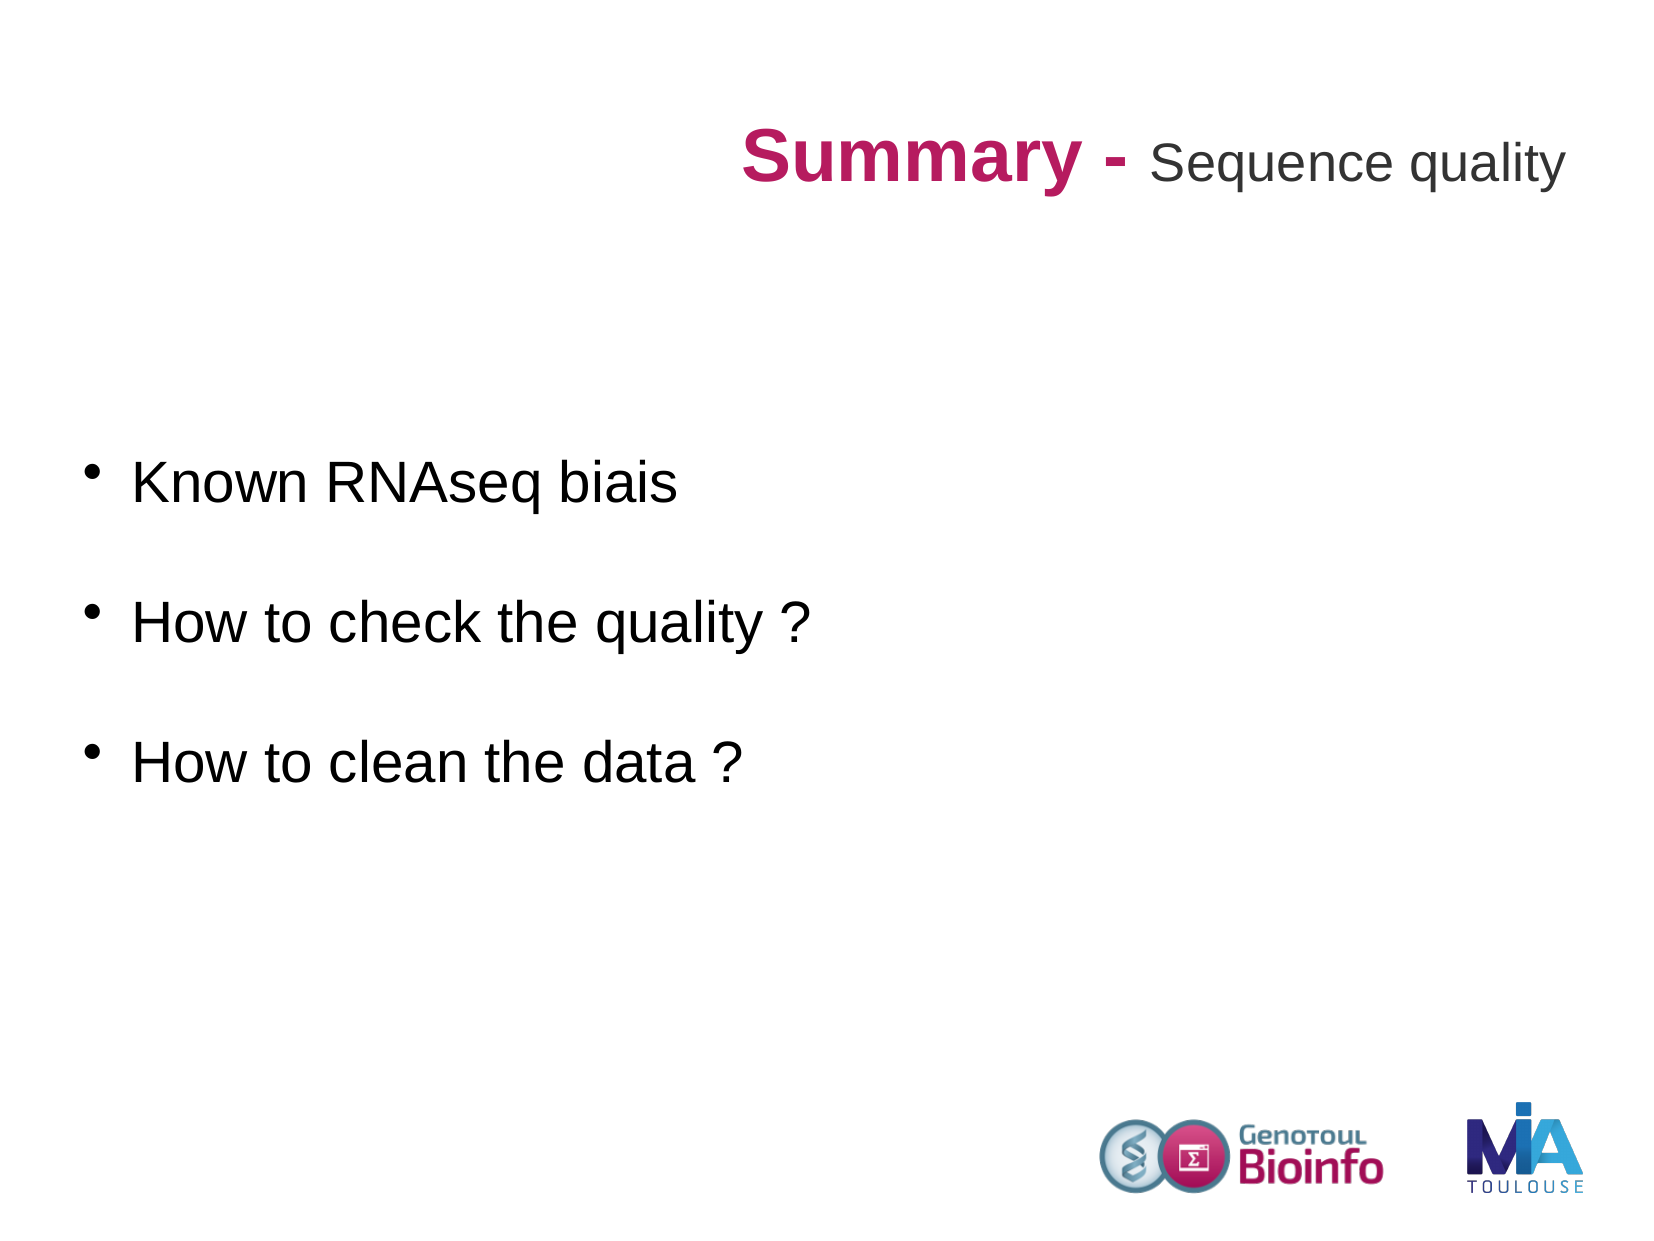

Summary - Sequence quality
Known RNAseq biais
How to check the quality ?
How to clean the data ?